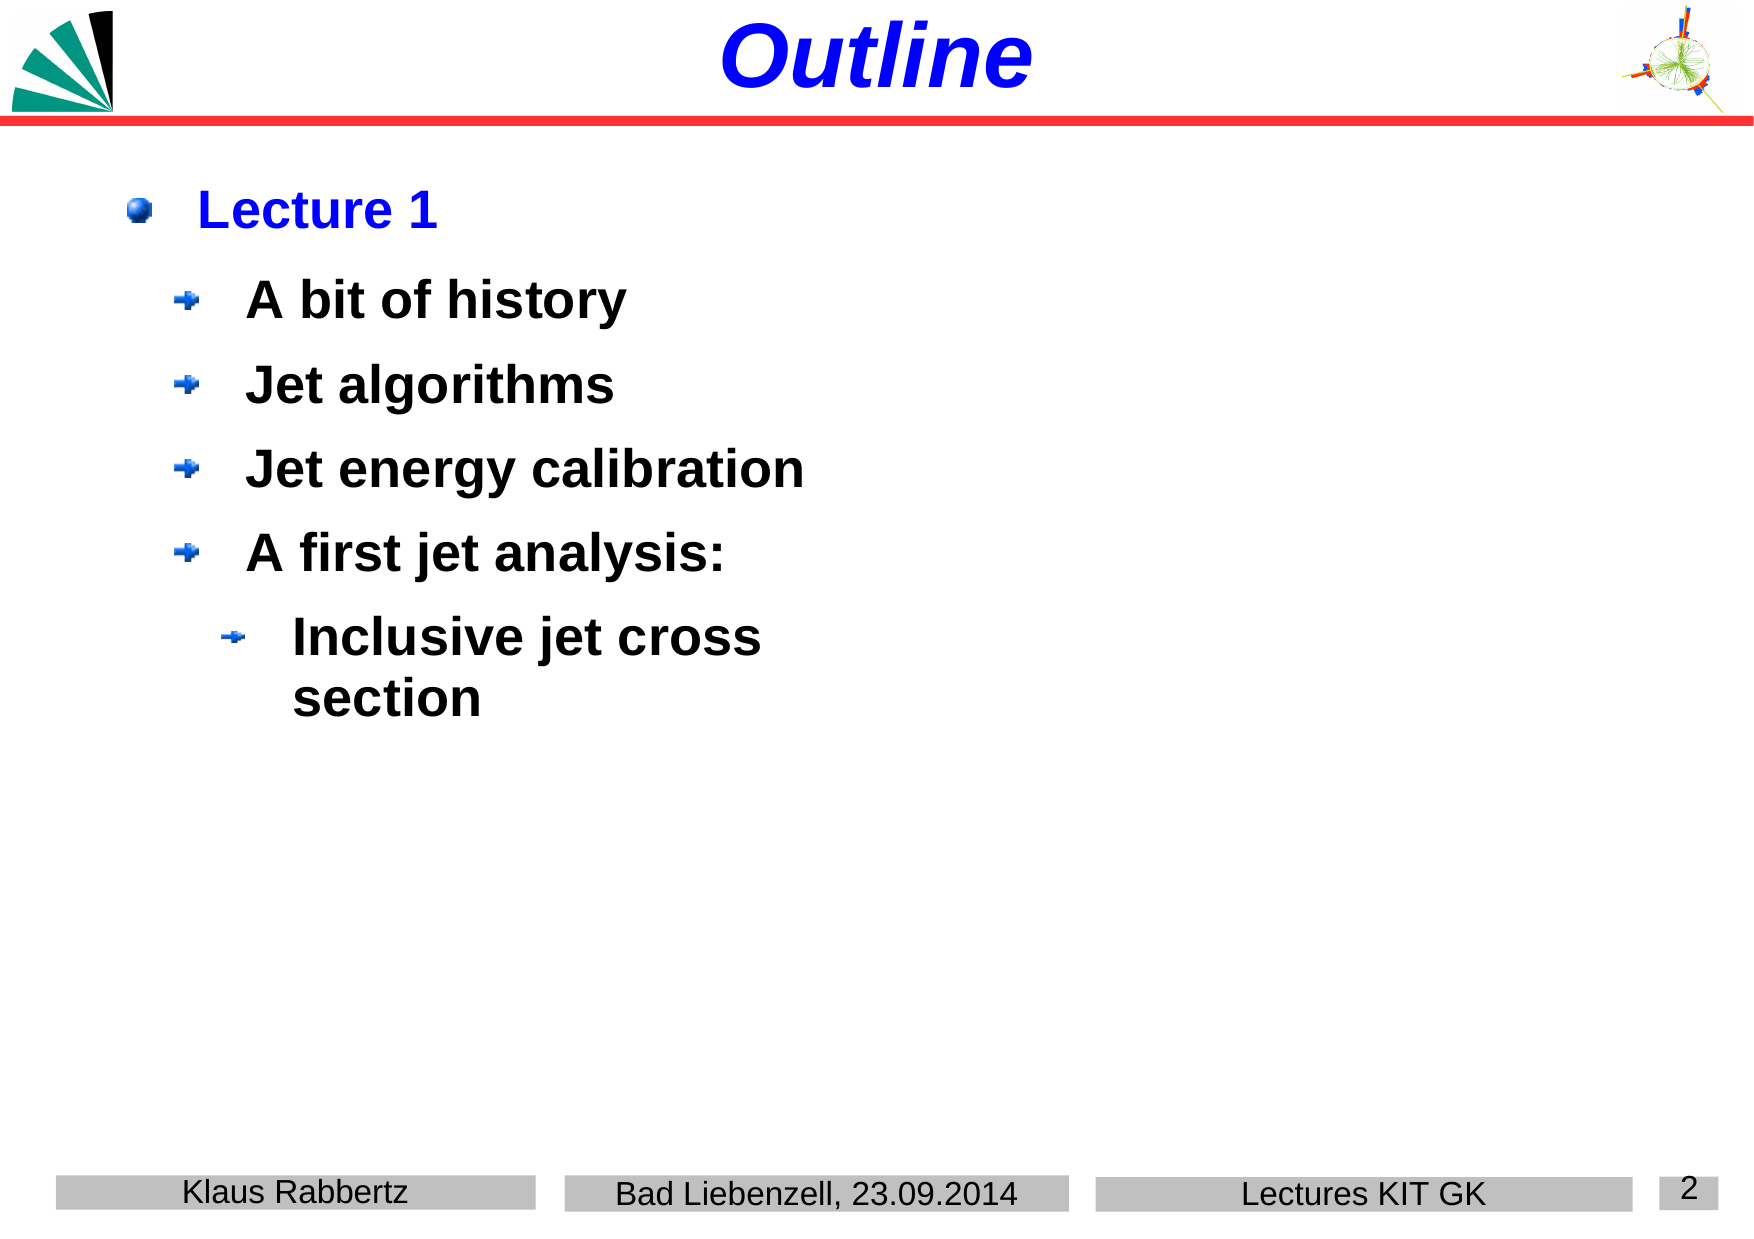

# Outline
Lecture 1
A bit of history
Jet algorithms
Jet energy calibration
A first jet analysis:
Inclusive jet cross section